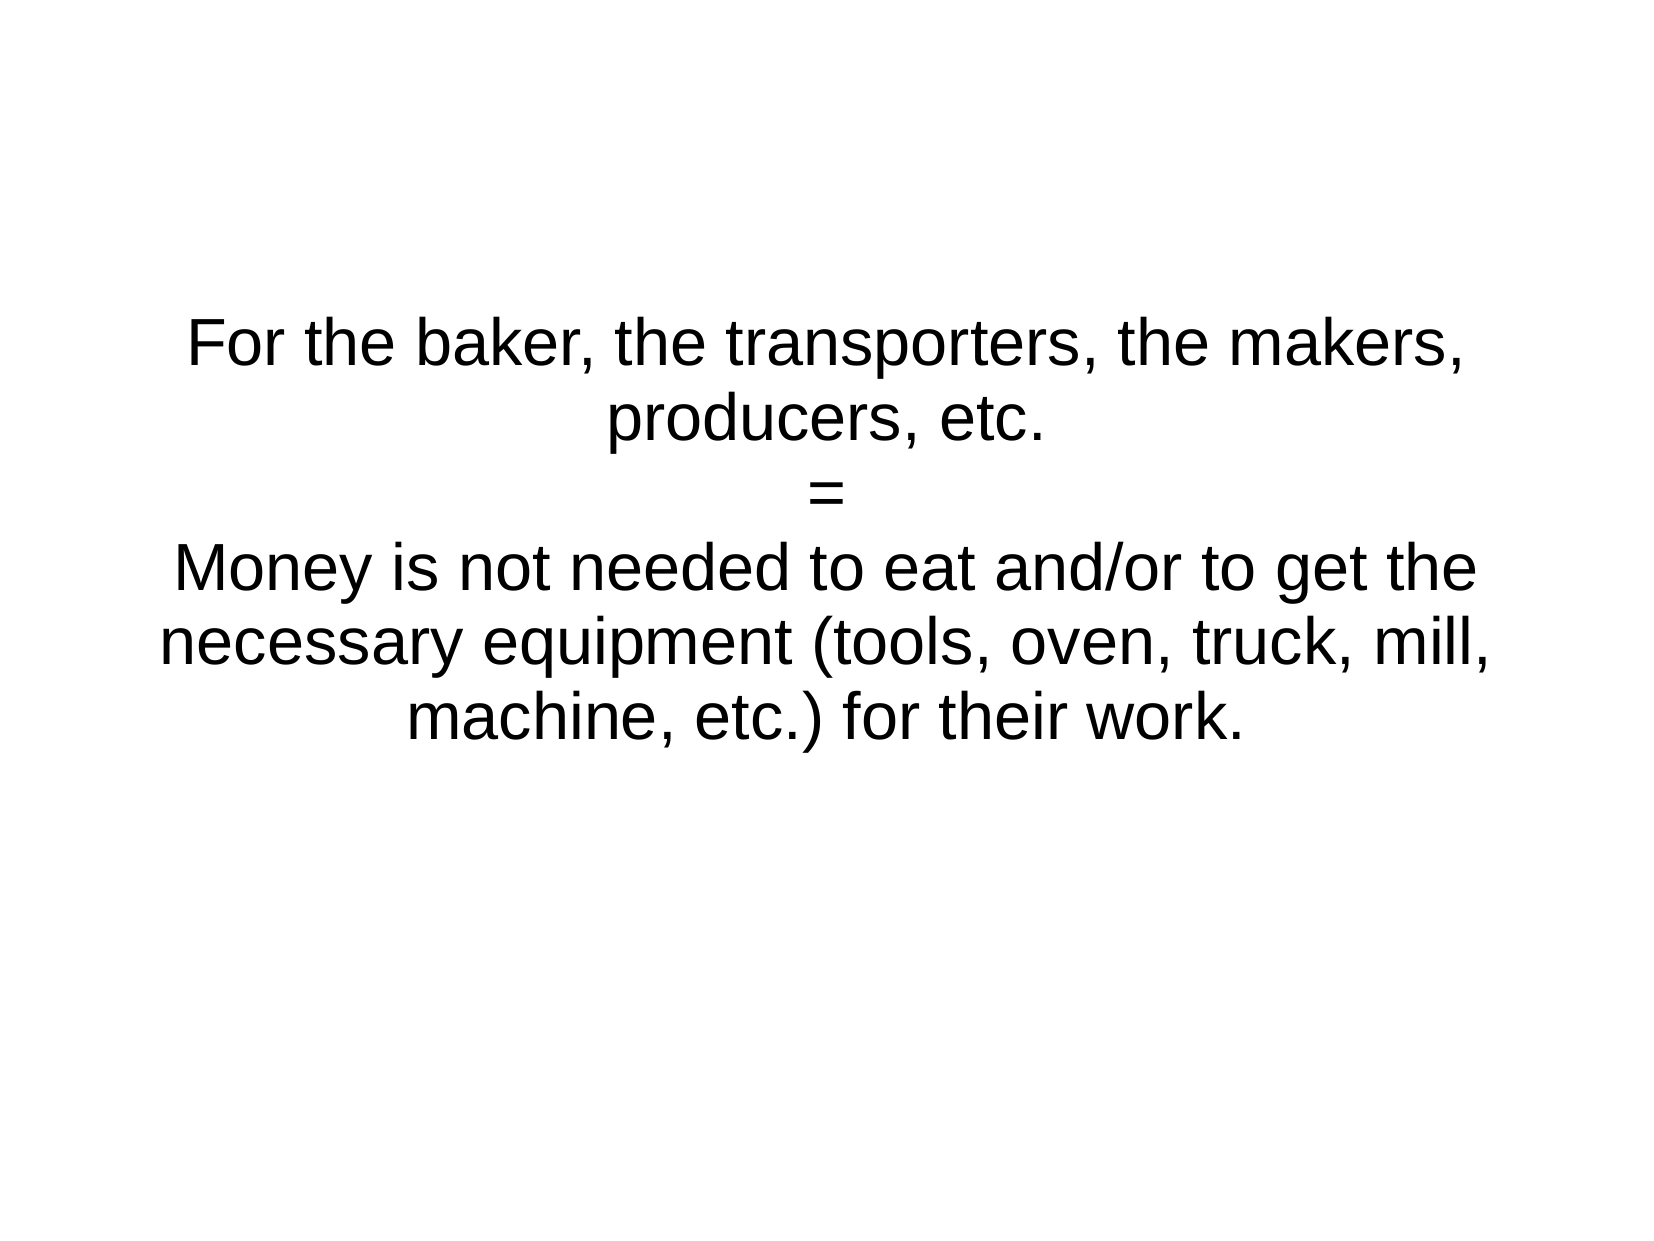

# For the baker, the transporters, the makers, producers, etc.
=
Money is not needed to eat and/or to get the necessary equipment (tools, oven, truck, mill, machine, etc.) for their work.